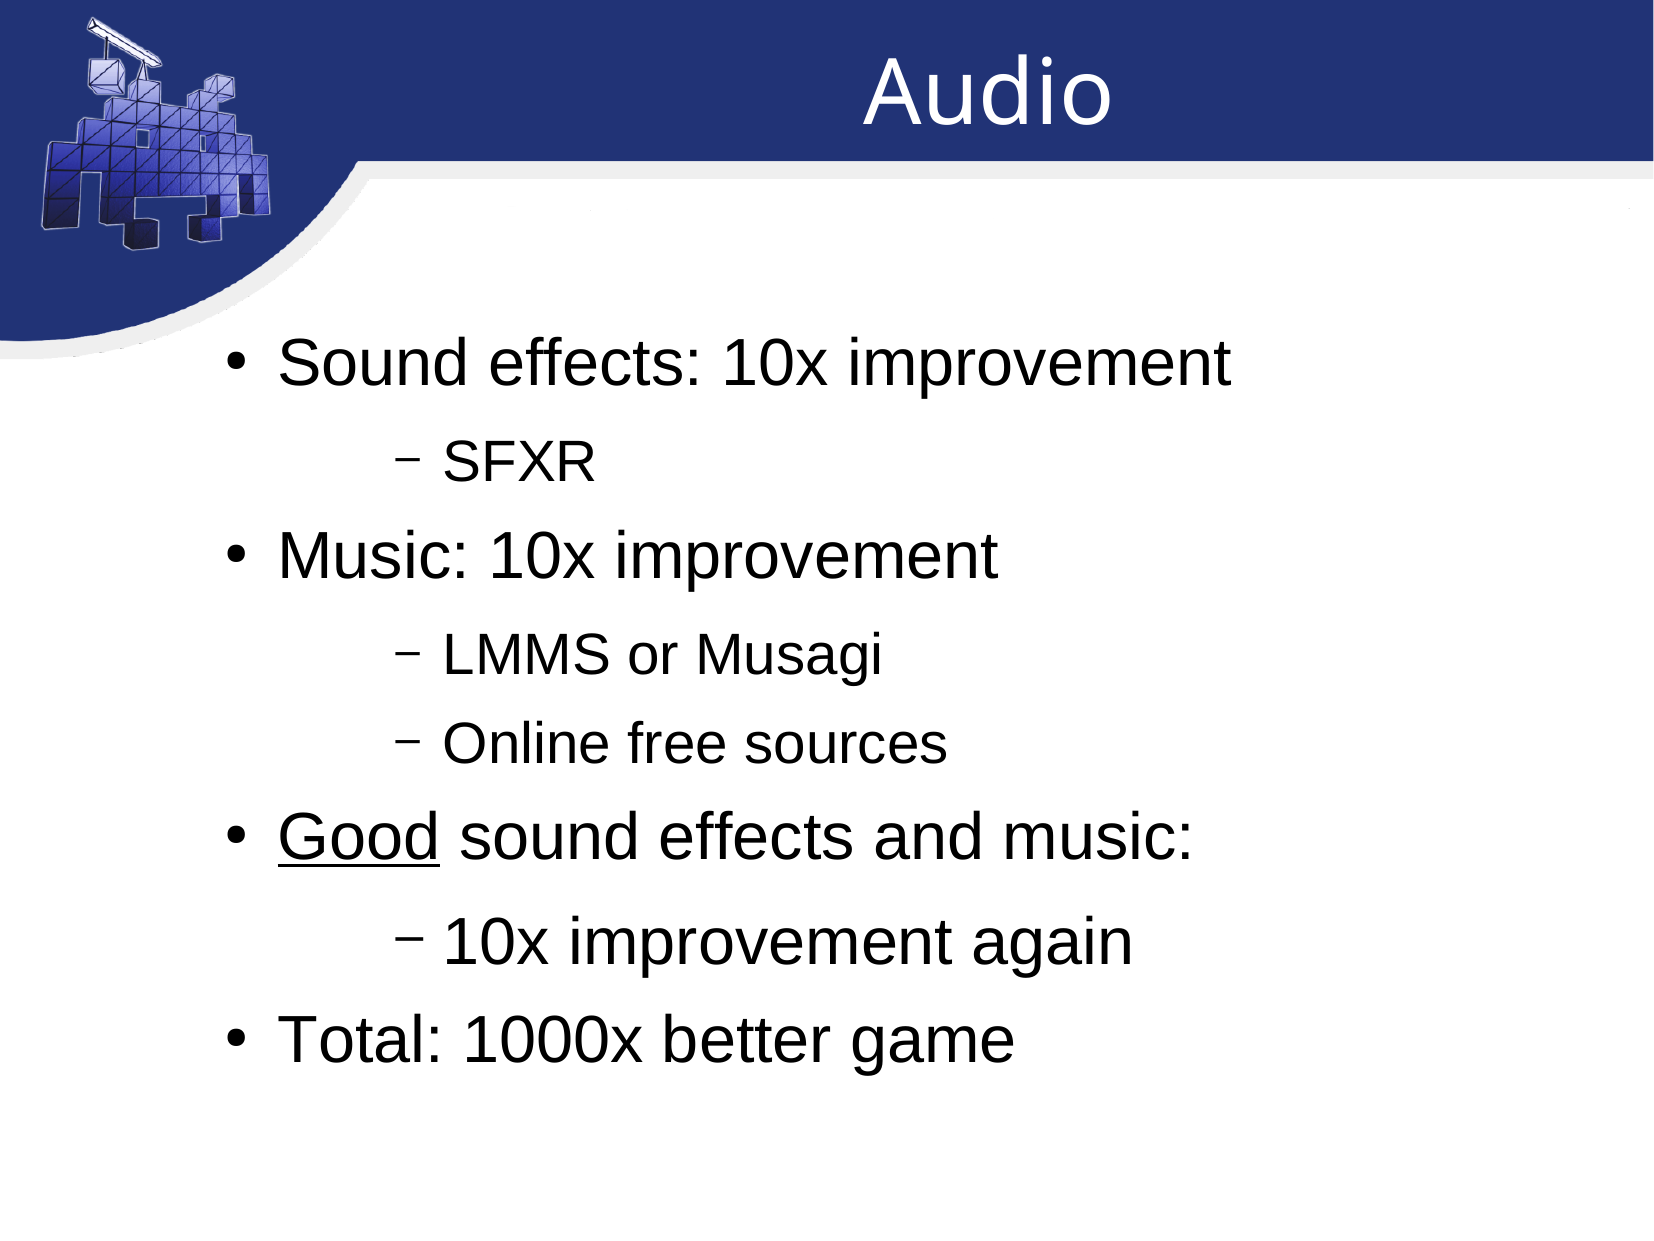

# Audio
Sound effects: 10x improvement
SFXR
Music: 10x improvement
LMMS or Musagi
Online free sources
Good sound effects and music:
10x improvement again
Total: 1000x better game